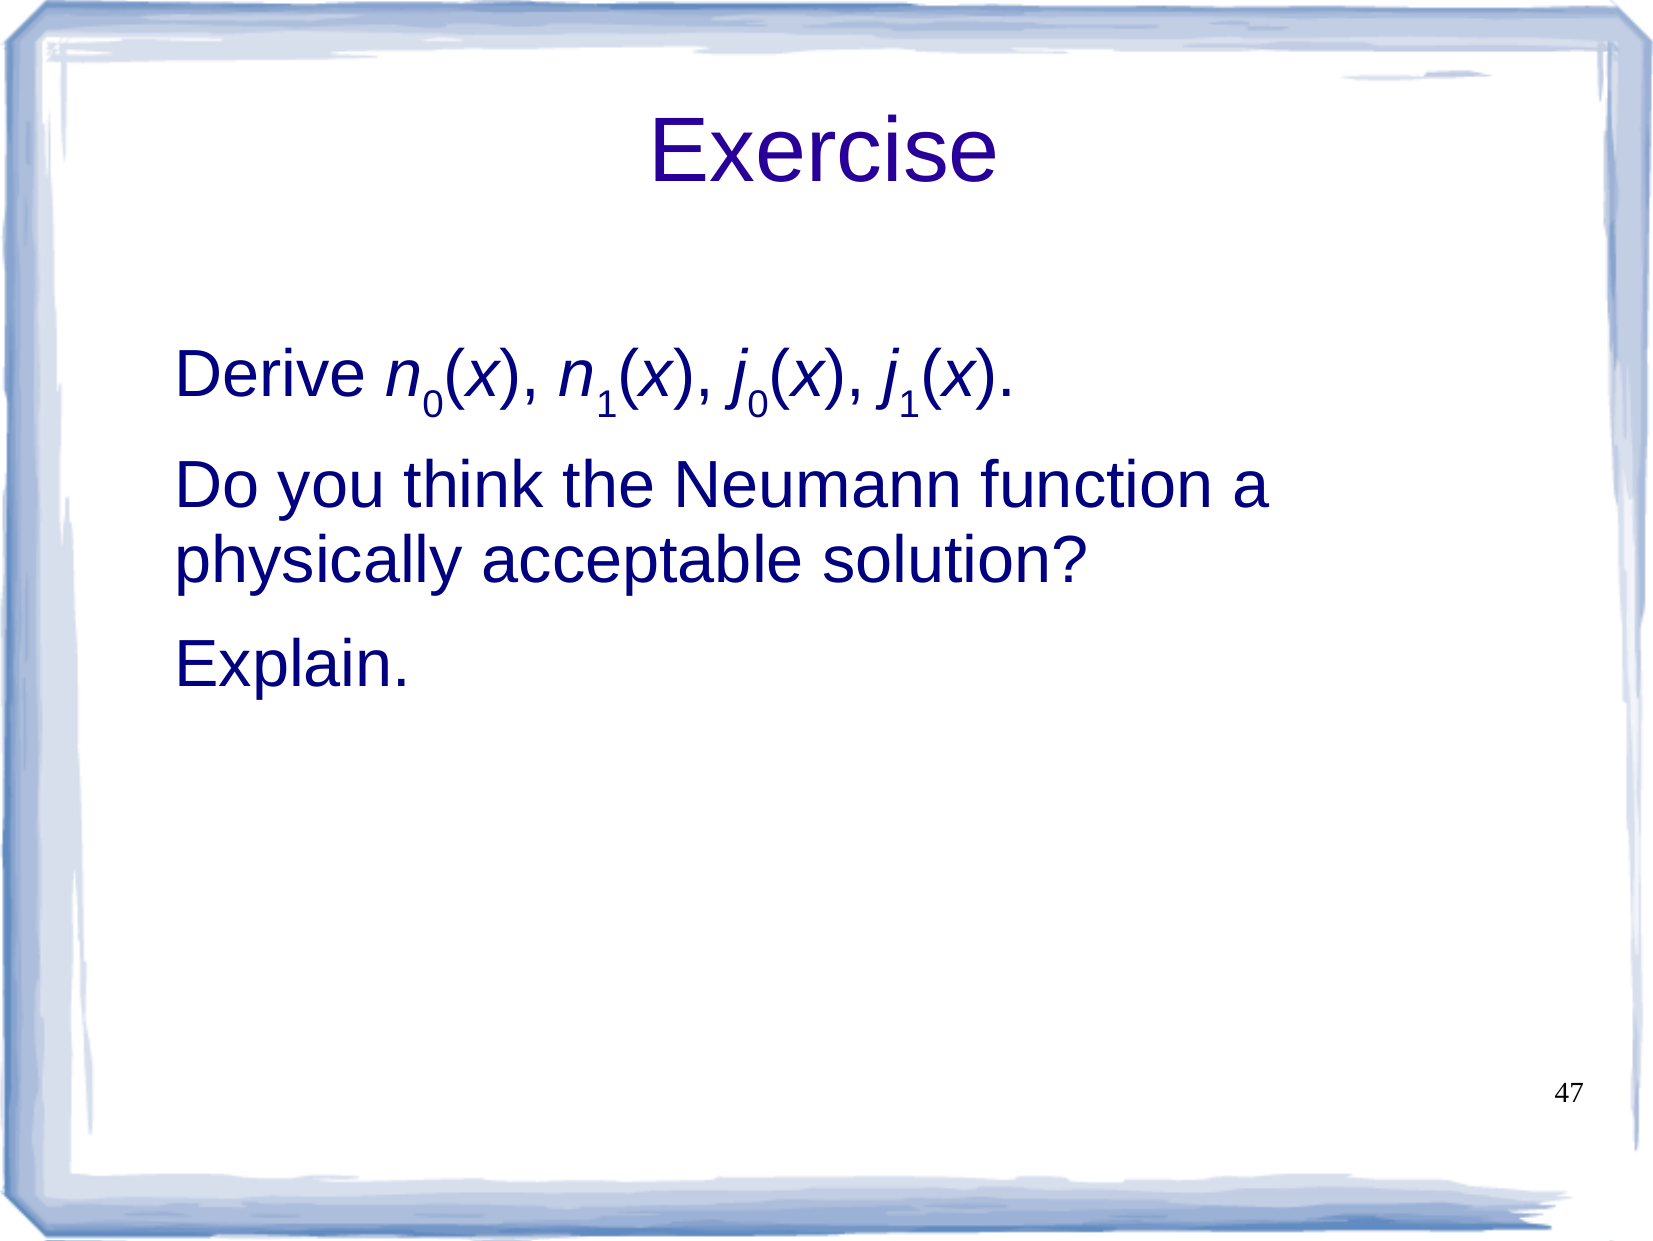

# Exercise
	Derive n0(x), n1(x), j0(x), j1(x).
	Do you think the Neumann function a physically acceptable solution?
	Explain.
47